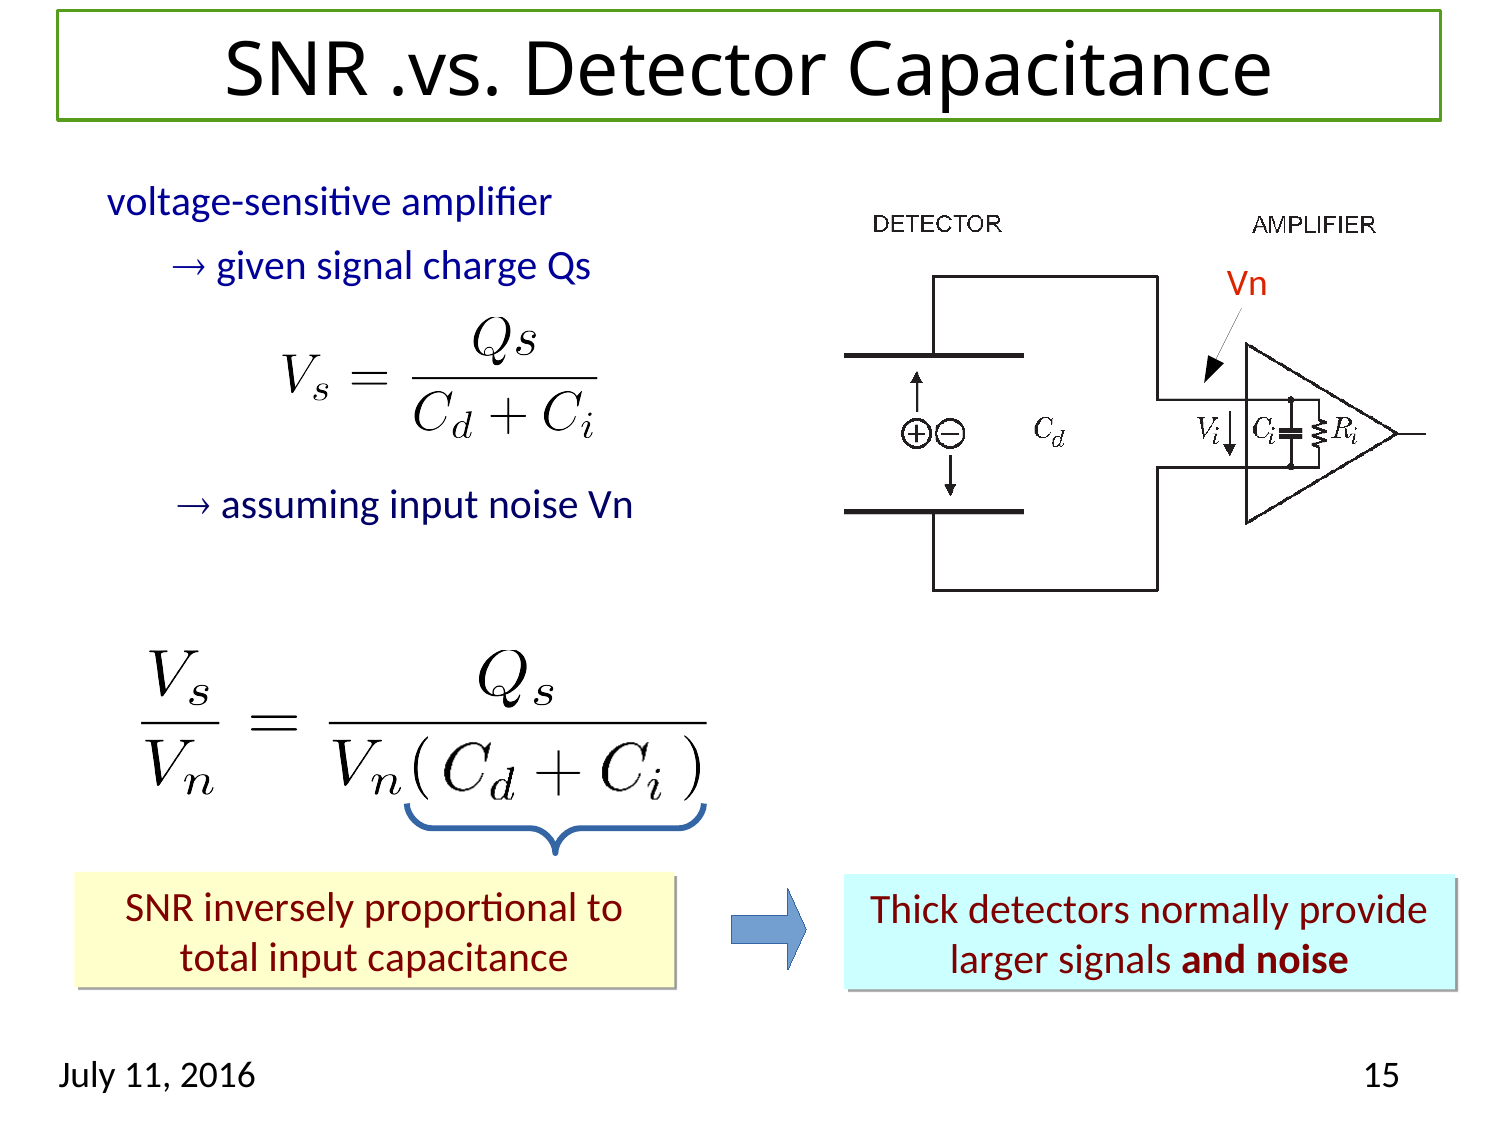

# SNR .vs. Detector Capacitance
voltage-sensitive amplifier
 given signal charge Qs
Vn
 assuming input noise Vn
SNR inversely proportional to total input capacitance
Thick detectors normally provide larger signals and noise
15